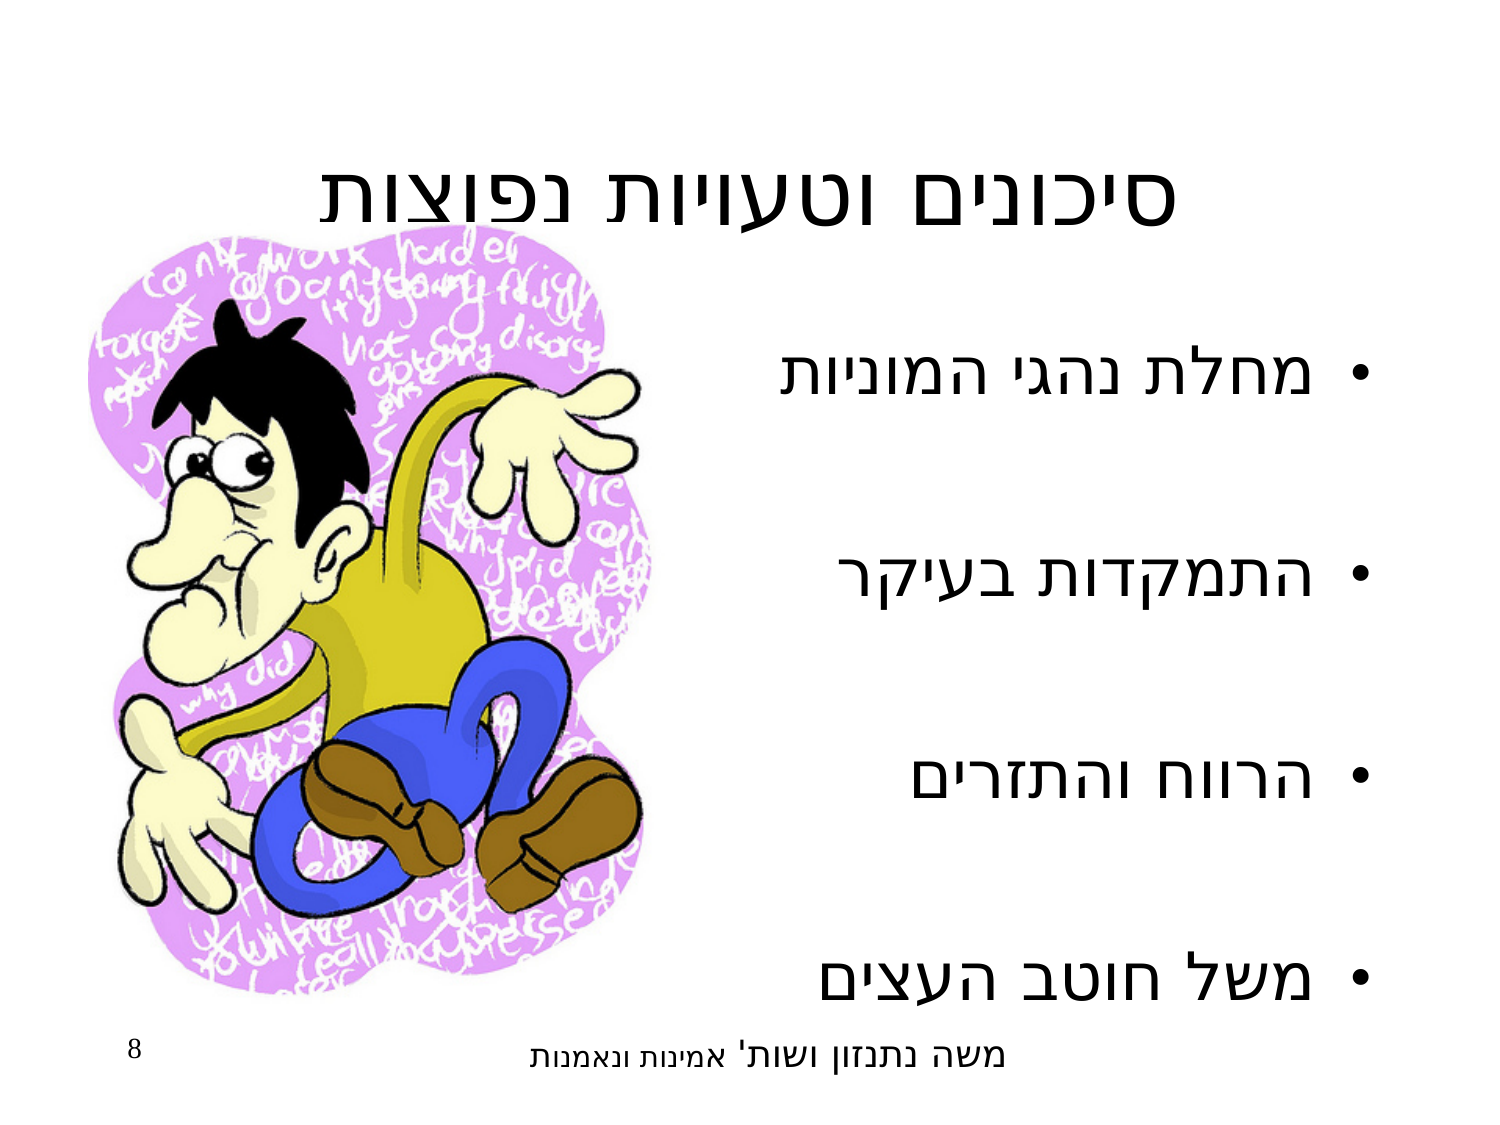

# סיכונים וטעויות נפוצות
מחלת נהגי המוניות
התמקדות בעיקר
הרווח והתזרים
משל חוטב העצים
8
משה נתנזון ושות'- אמינות ונאמנות